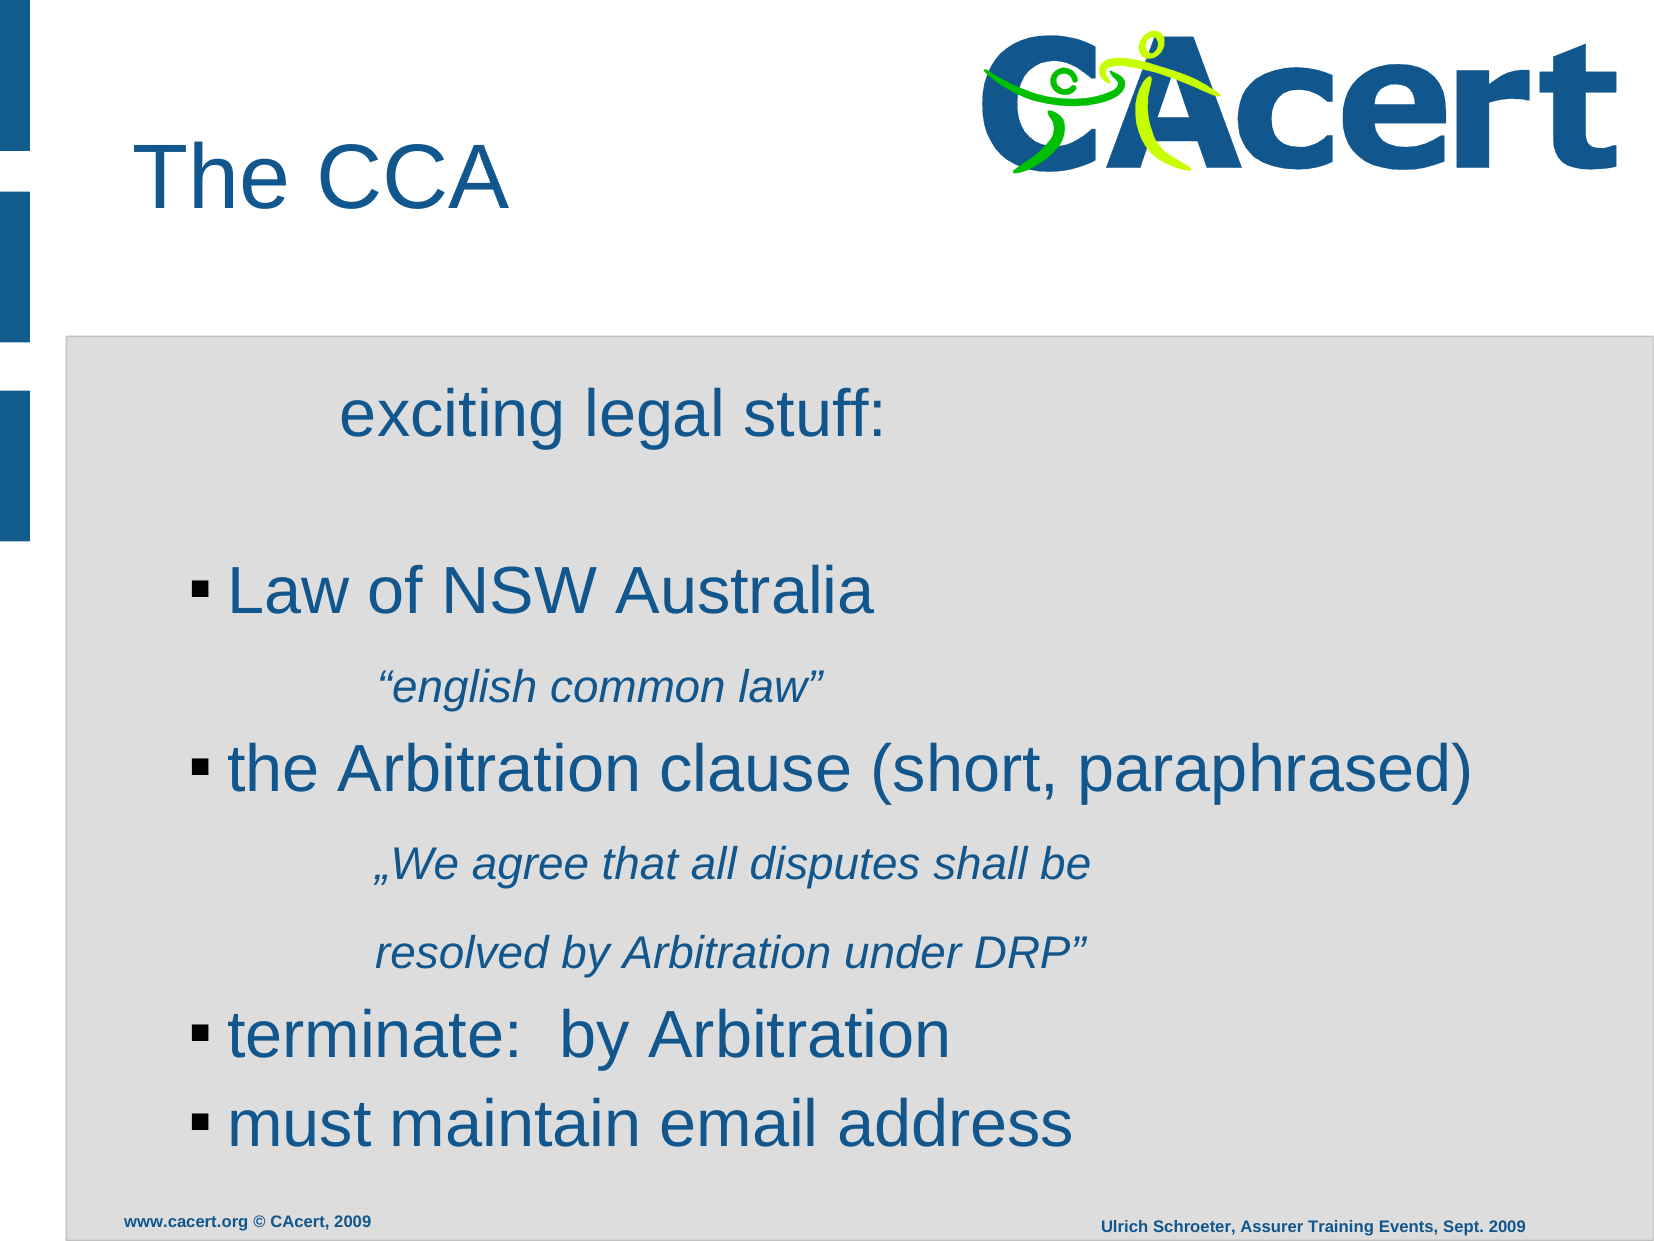

The CCA
 exciting legal stuff:
 Law of NSW Australia
 “english common law”
 the Arbitration clause (short, paraphrased)
 „We agree that all disputes shall be
 resolved by Arbitration under DRP”
 terminate: by Arbitration
 must maintain email address